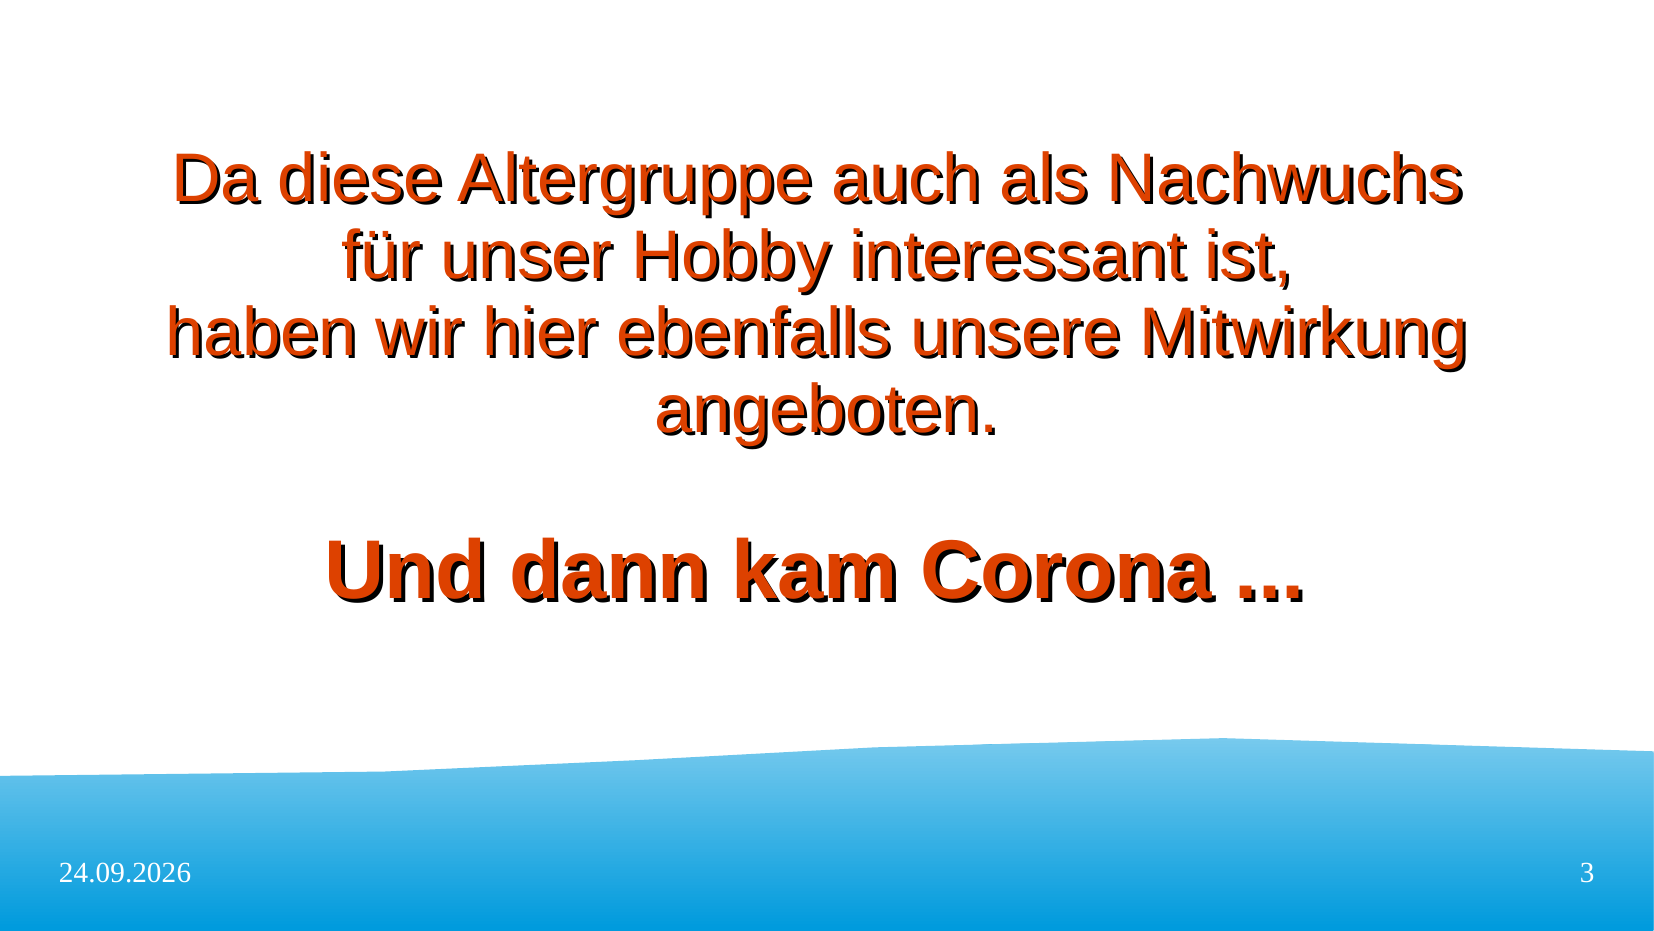

# Da diese Altergruppe auch als Nachwuchs für unser Hobby interessant ist, haben wir hier ebenfalls unsere Mitwirkung angeboten. Und dann kam Corona ...